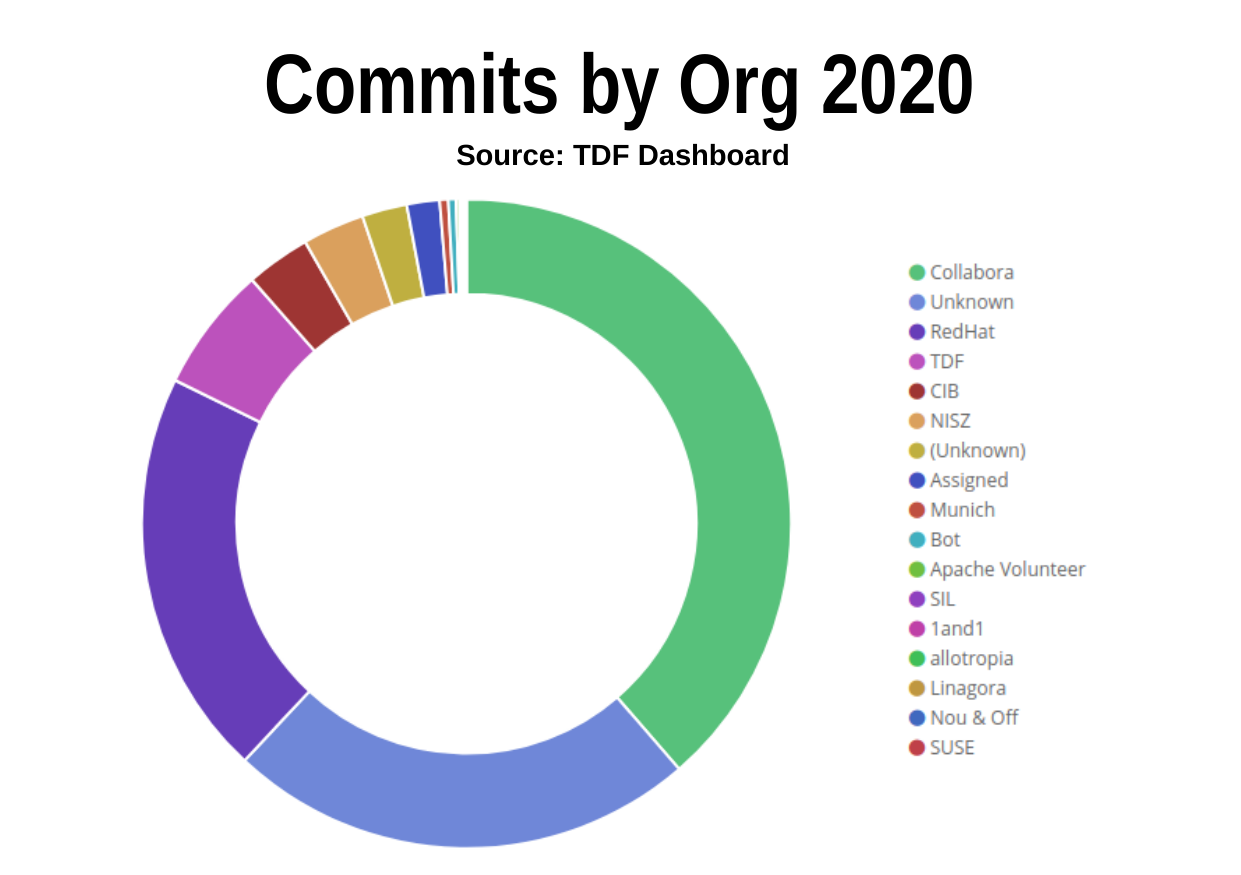

# Commits by Org 2020
Source: TDF Dashboard